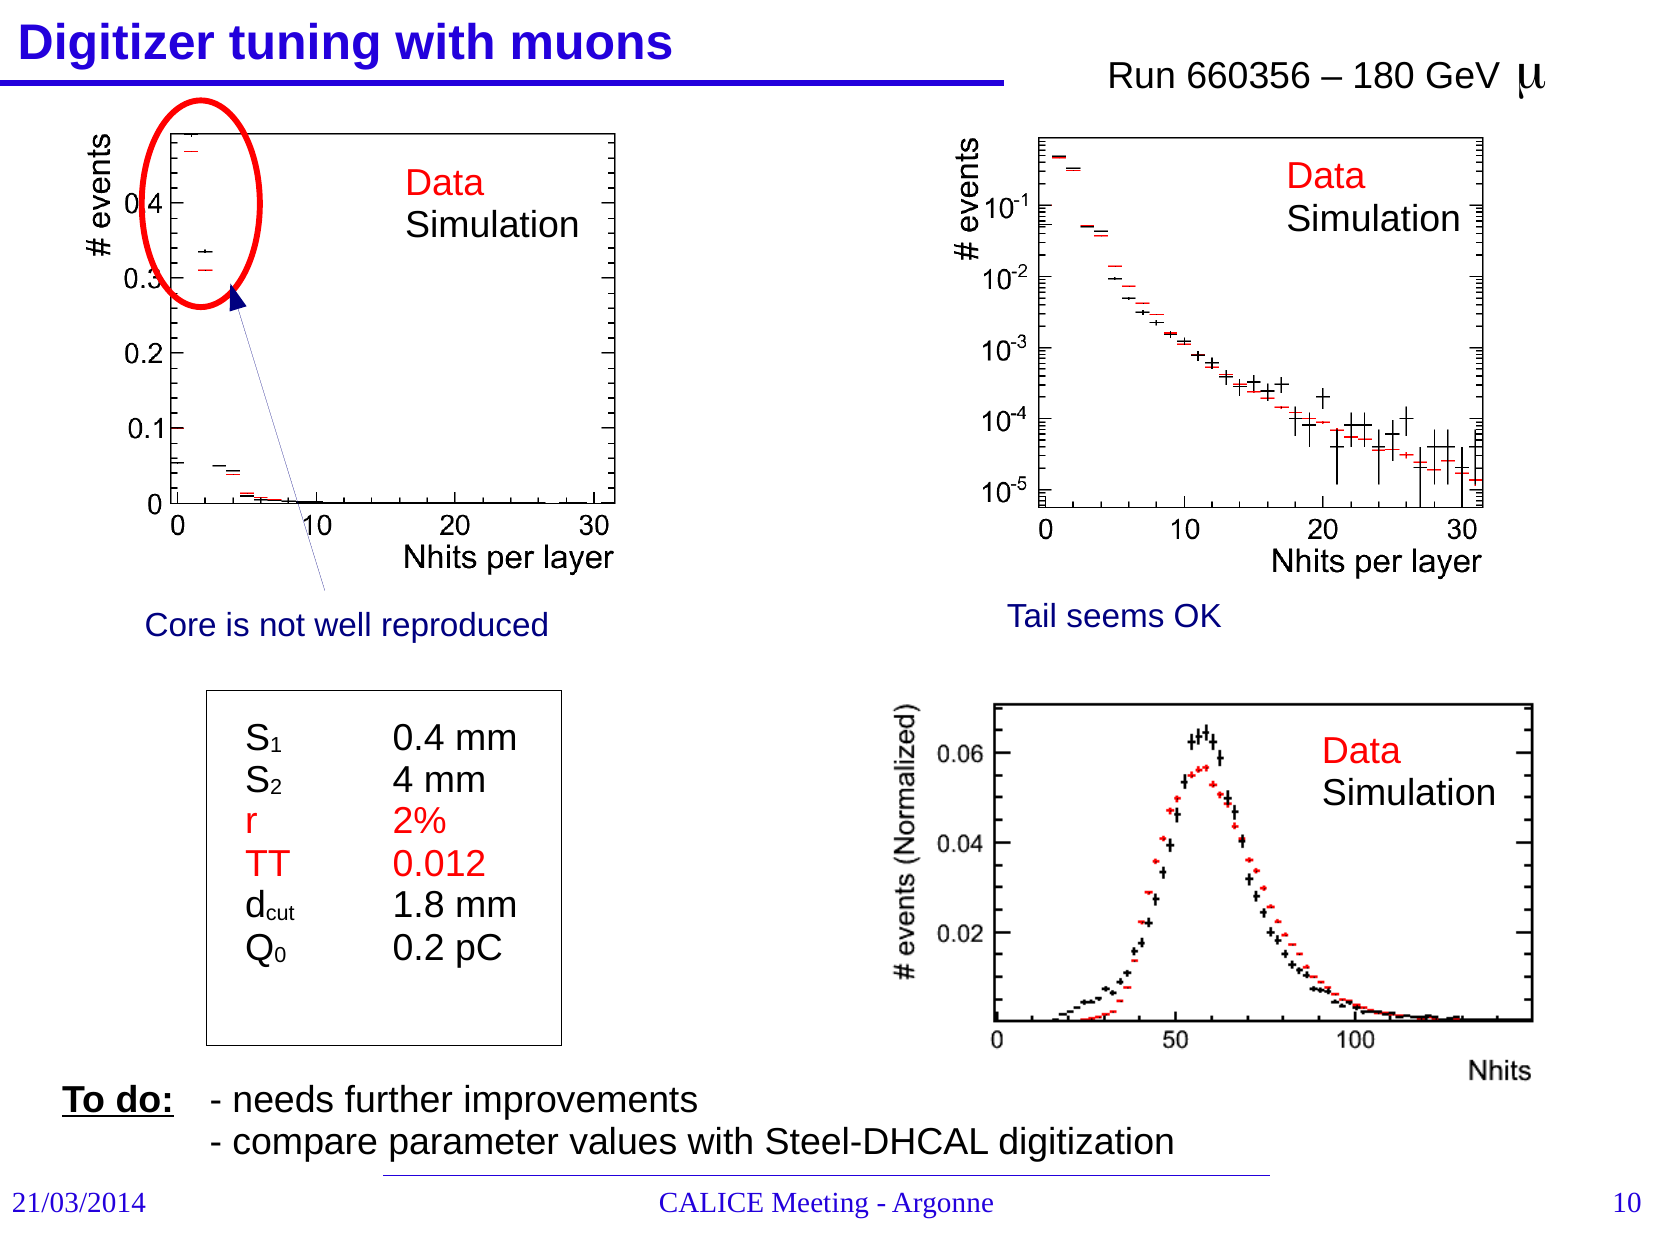

# Digitizer tuning with muons
Run 660356 – 180 GeV μ
Data
Simulation
Data
Simulation
Tail seems OK
Core is not well reproduced
S1		0.4 mm
S2		4 mm
r		2%
TT		0.012
dcut		1.8 mm
Q0		0.2 pC
Data
Simulation
To do:	- needs further improvements
		- compare parameter values with Steel-DHCAL digitization
21/03/2014
CALICE Meeting - Argonne
10